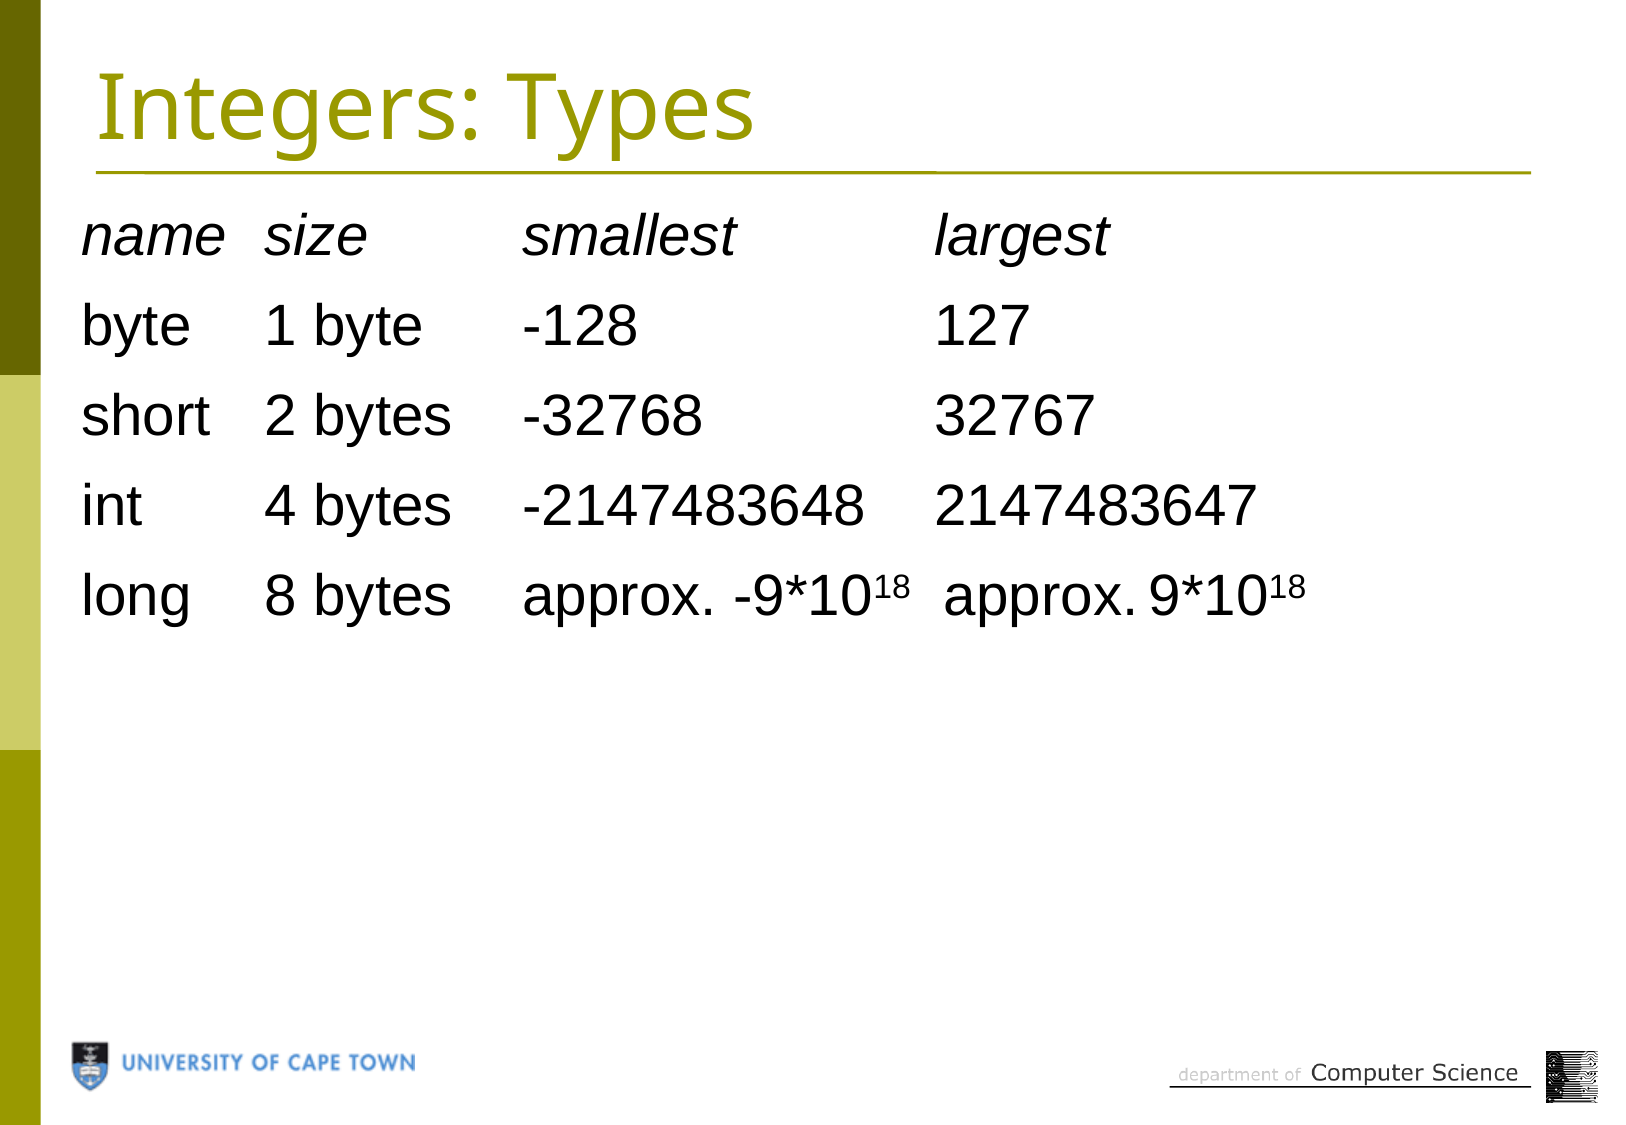

# Integers: Types
name	size	smallest	largest
byte	1 byte	-128	127
short	2 bytes	-32768	32767
int	4 bytes	-2147483648	2147483647
long	8 bytes	approx. -9*1018	 approx. 9*1018